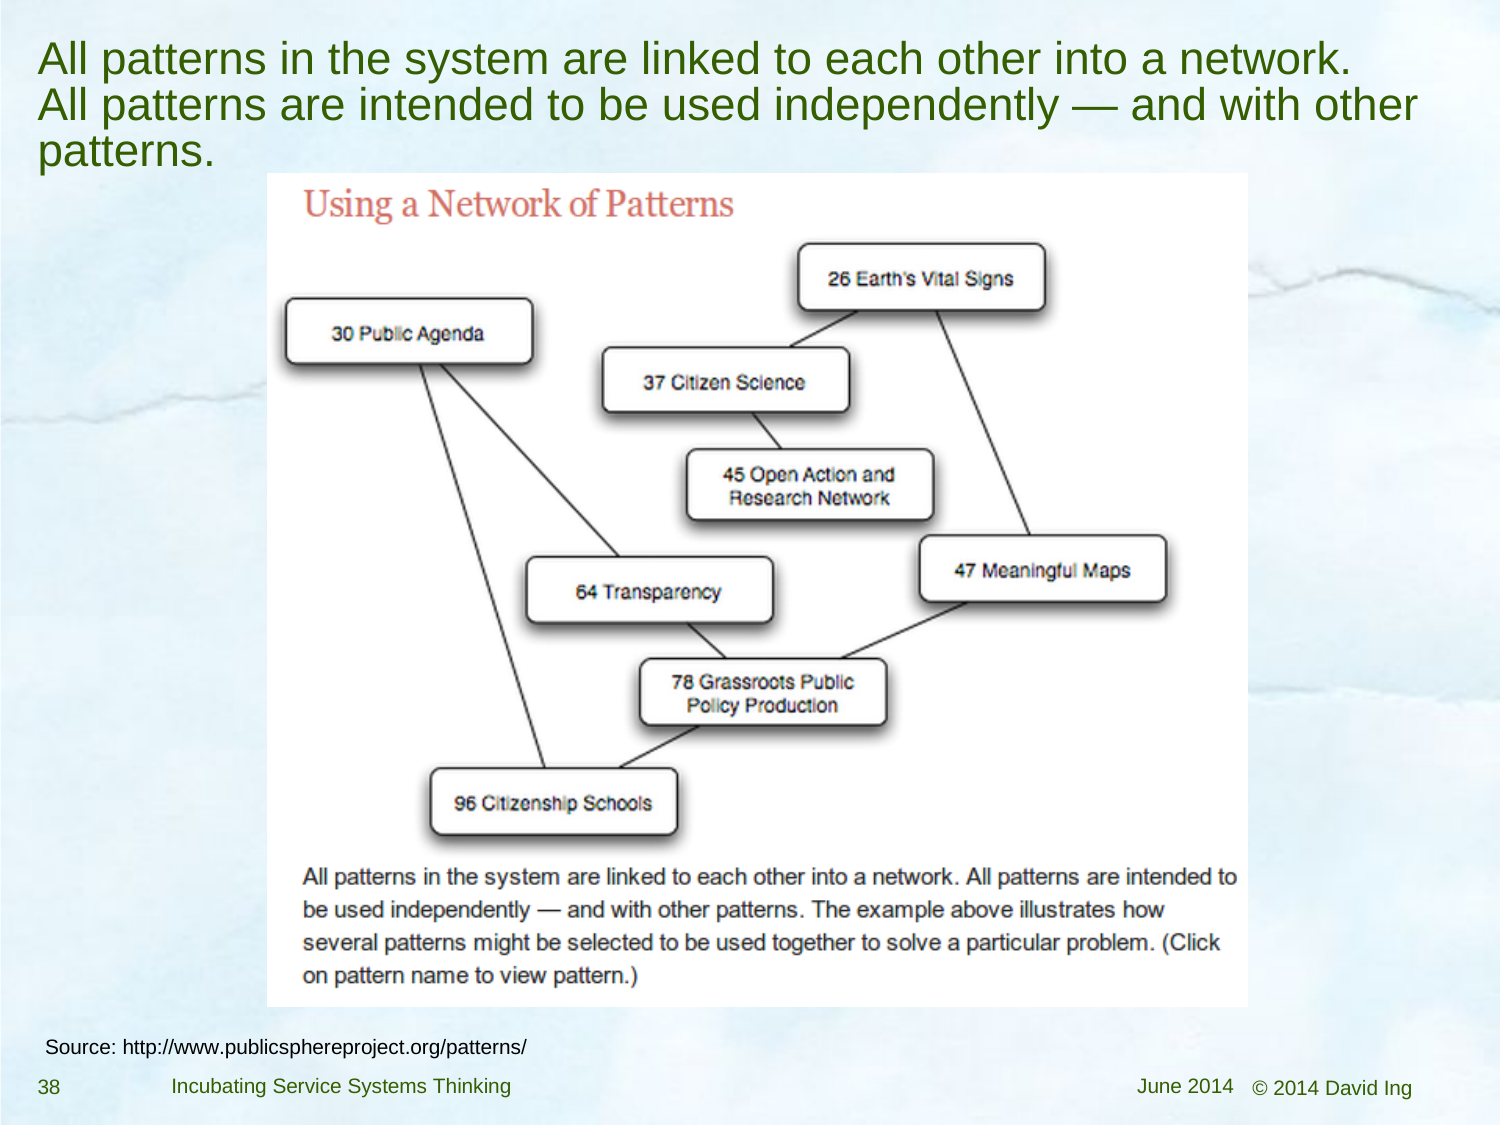

# All patterns in the system are linked to each other into a network. All patterns are intended to be used independently — and with other patterns.
Source: http://www.publicsphereproject.org/patterns/
Incubating Service Systems Thinking
June 2014
38